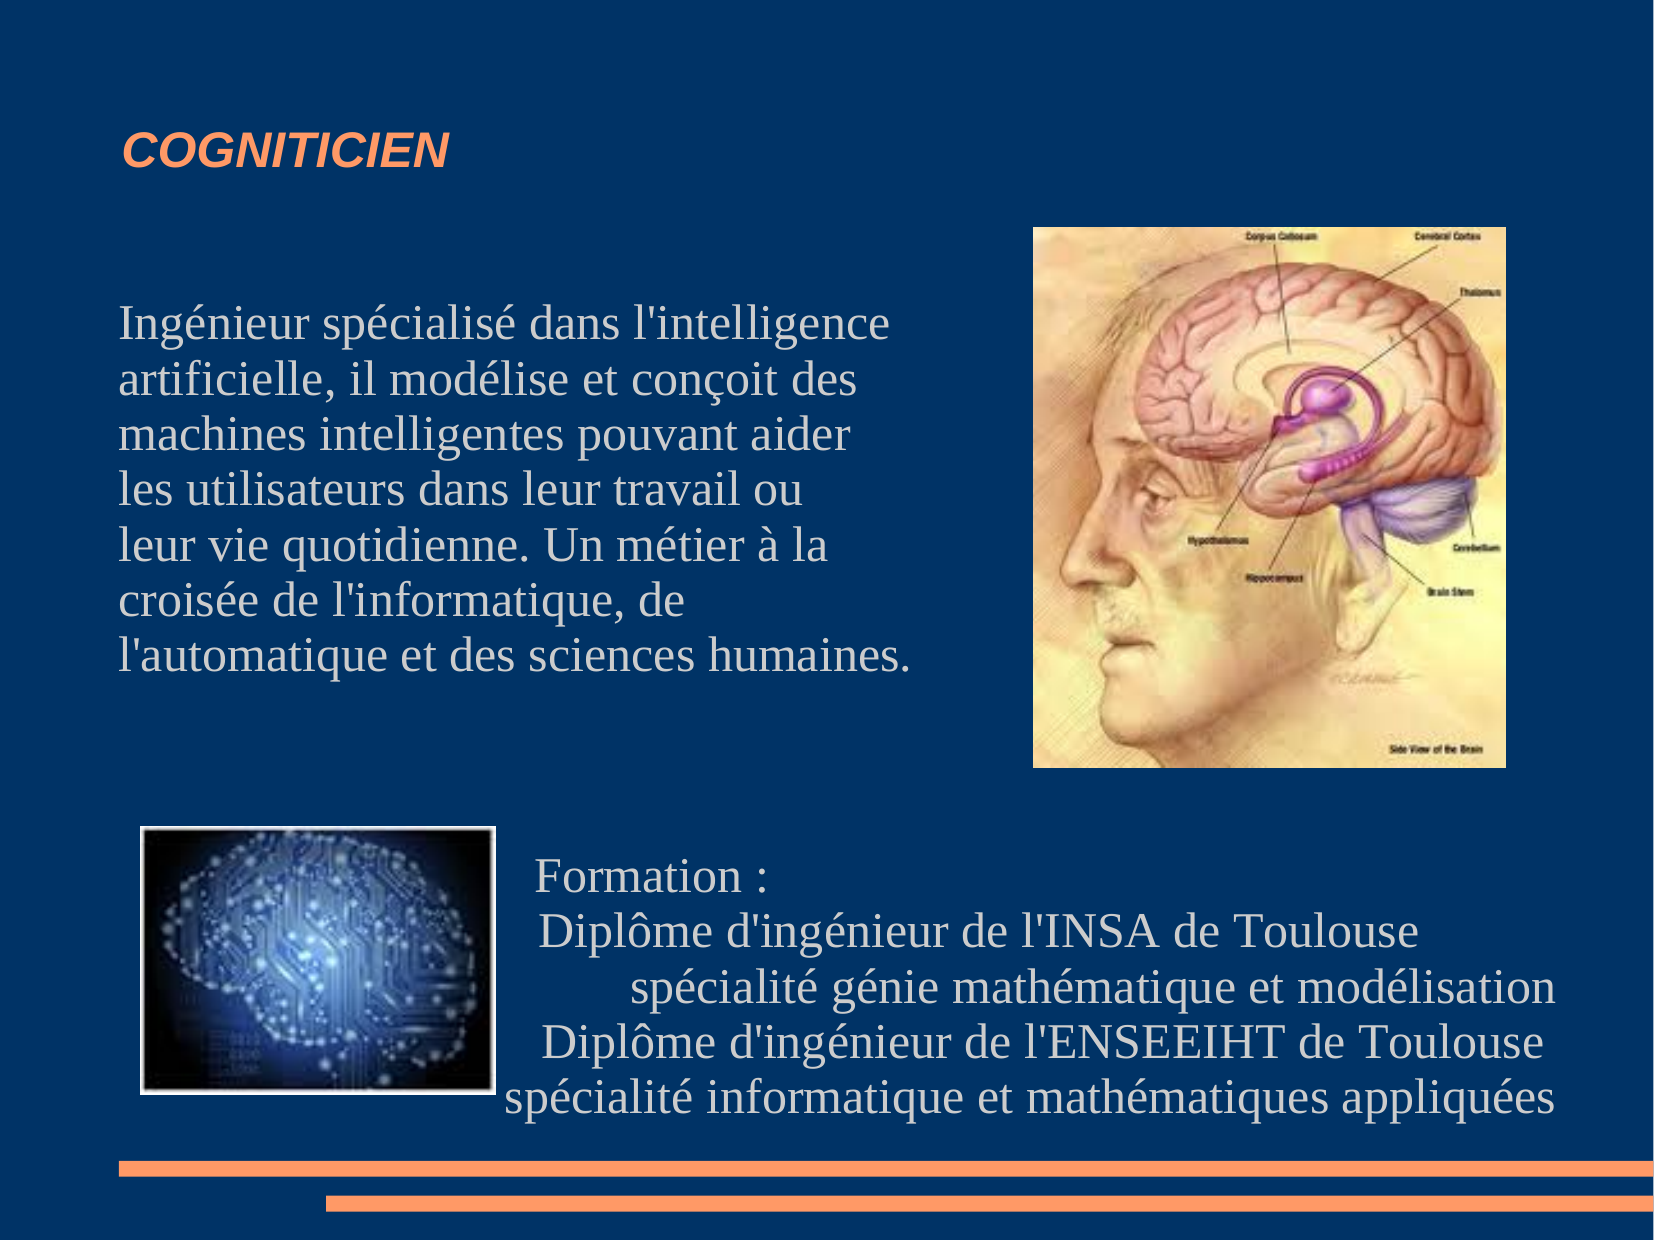

# COGNITICIEN
Ingénieur spécialisé dans l'intelligence
artificielle, il modélise et conçoit des
machines intelligentes pouvant aider
les utilisateurs dans leur travail ou
leur vie quotidienne. Un métier à la
croisée de l'informatique, de
l'automatique et des sciences humaines.
Formation :
Diplôme d'ingénieur de l'INSA de Toulouse
spécialité génie mathématique et modélisation
Diplôme d'ingénieur de l'ENSEEIHT de Toulouse
spécialité informatique et mathématiques appliquées